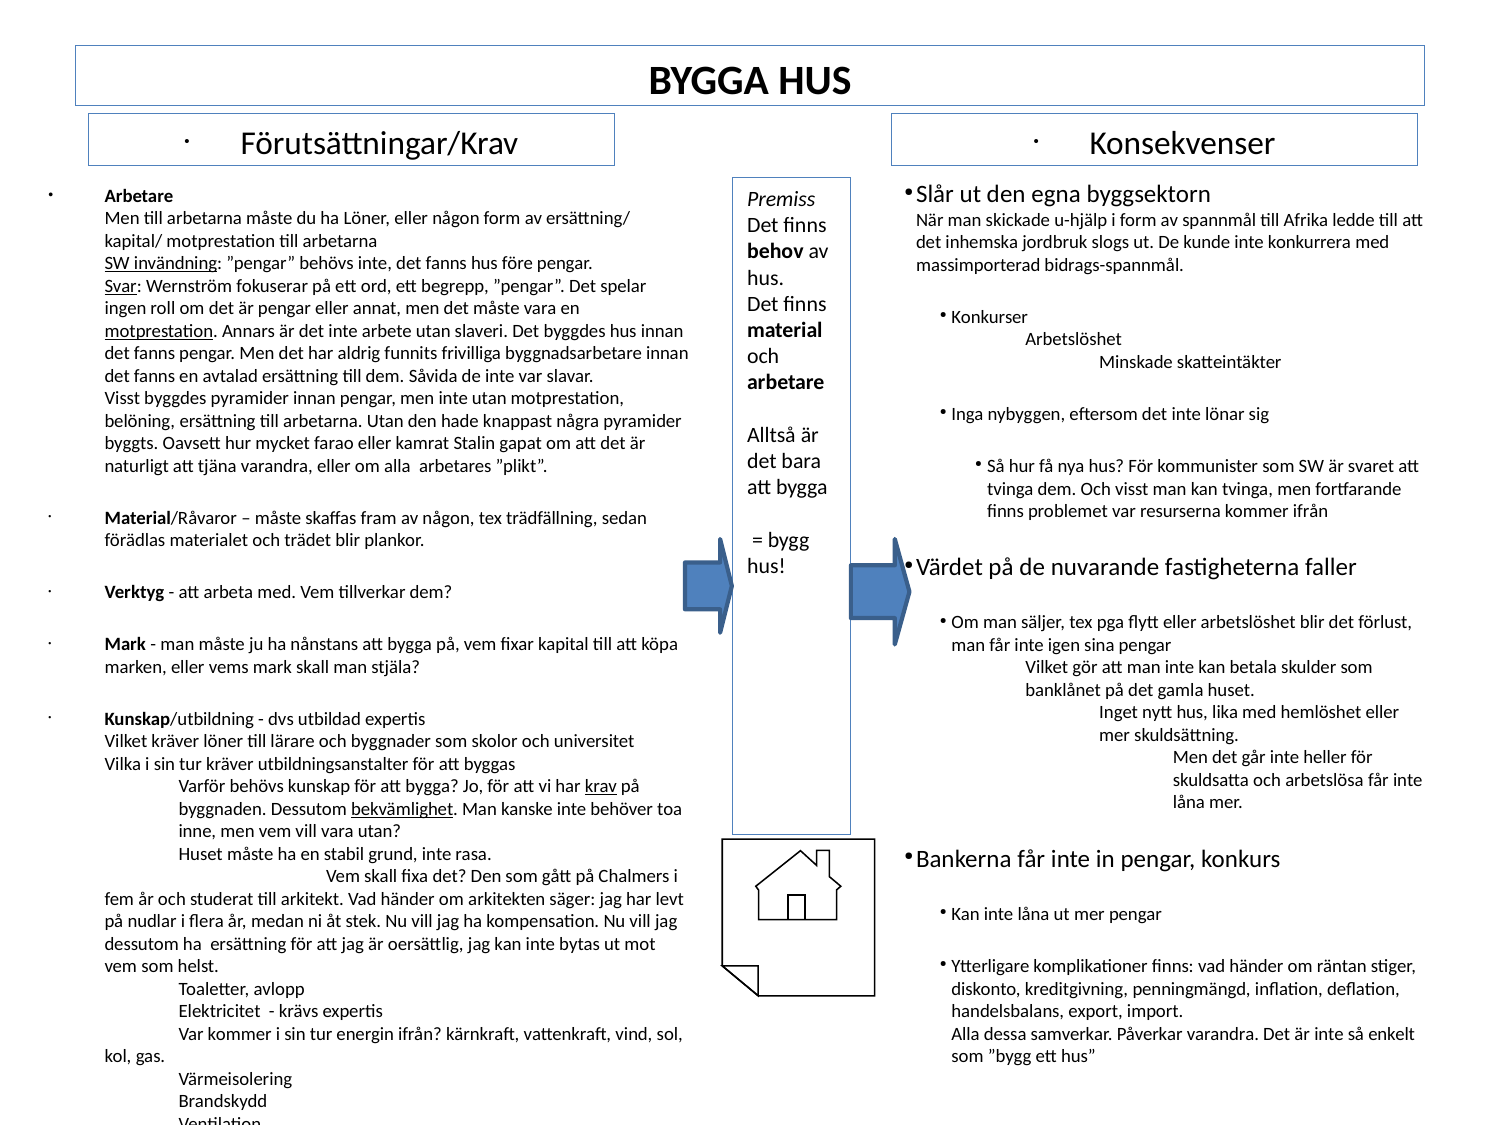

# BYGGA HUS
Förutsättningar/Krav
Konsekvenser
Slår ut den egna byggsektorn
När man skickade u-hjälp i form av spannmål till Afrika ledde till att det inhemska jordbruk slogs ut. De kunde inte konkurrera med massimporterad bidrags-spannmål.
Konkurser
	Arbetslöshet
		Minskade skatteintäkter
Inga nybyggen, eftersom det inte lönar sig
Så hur få nya hus? För kommunister som SW är svaret att tvinga dem. Och visst man kan tvinga, men fortfarande finns problemet var resurserna kommer ifrån
Värdet på de nuvarande fastigheterna faller
Om man säljer, tex pga flytt eller arbetslöshet blir det förlust, man får inte igen sina pengar
	Vilket gör att man inte kan betala skulder som 		banklånet på det gamla huset.
		Inget nytt hus, lika med hemlöshet eller 		mer skuldsättning.
			Men det går inte heller för 				skuldsatta och arbetslösa får inte 			låna mer.
Bankerna får inte in pengar, konkurs
Kan inte låna ut mer pengar
Ytterligare komplikationer finns: vad händer om räntan stiger, diskonto, kreditgivning, penningmängd, inflation, deflation, handelsbalans, export, import.
Alla dessa samverkar. Påverkar varandra. Det är inte så enkelt som ”bygg ett hus”
Arbetare
Men till arbetarna måste du ha Löner, eller någon form av ersättning/ kapital/ motprestation till arbetarna
SW invändning: ”pengar” behövs inte, det fanns hus före pengar.
Svar: Wernström fokuserar på ett ord, ett begrepp, ”pengar”. Det spelar ingen roll om det är pengar eller annat, men det måste vara en motprestation. Annars är det inte arbete utan slaveri. Det byggdes hus innan det fanns pengar. Men det har aldrig funnits frivilliga byggnadsarbetare innan det fanns en avtalad ersättning till dem. Såvida de inte var slavar.
Visst byggdes pyramider innan pengar, men inte utan motprestation, belöning, ersättning till arbetarna. Utan den hade knappast några pyramider byggts. Oavsett hur mycket farao eller kamrat Stalin gapat om att det är naturligt att tjäna varandra, eller om alla arbetares ”plikt”.
Material/Råvaror – måste skaffas fram av någon, tex trädfällning, sedan förädlas materialet och trädet blir plankor.
Verktyg - att arbeta med. Vem tillverkar dem?
Mark - man måste ju ha nånstans att bygga på, vem fixar kapital till att köpa marken, eller vems mark skall man stjäla?
Kunskap/utbildning - dvs utbildad expertis
Vilket kräver löner till lärare och byggnader som skolor och universitet
Vilka i sin tur kräver utbildningsanstalter för att byggas
	Varför behövs kunskap för att bygga? Jo, för att vi har krav på 	byggnaden. Dessutom bekvämlighet. Man kanske inte behöver toa 	inne, men vem vill vara utan?
	Huset måste ha en stabil grund, inte rasa.
			Vem skall fixa det? Den som gått på Chalmers i fem år och studerat till arkitekt. Vad händer om arkitekten säger: jag har levt på nudlar i flera år, medan ni åt stek. Nu vill jag ha kompensation. Nu vill jag dessutom ha ersättning för att jag är oersättlig, jag kan inte bytas ut mot vem som helst.
	Toaletter, avlopp
	Elektricitet - krävs expertis
	Var kommer i sin tur energin ifrån? kärnkraft, vattenkraft, vind, sol, kol, gas.
	Värmeisolering
	Brandskydd
	Ventilation
Premiss
Det finns behov av hus.
Det finns material och arbetare
Alltså är det bara att bygga
 = bygg hus!